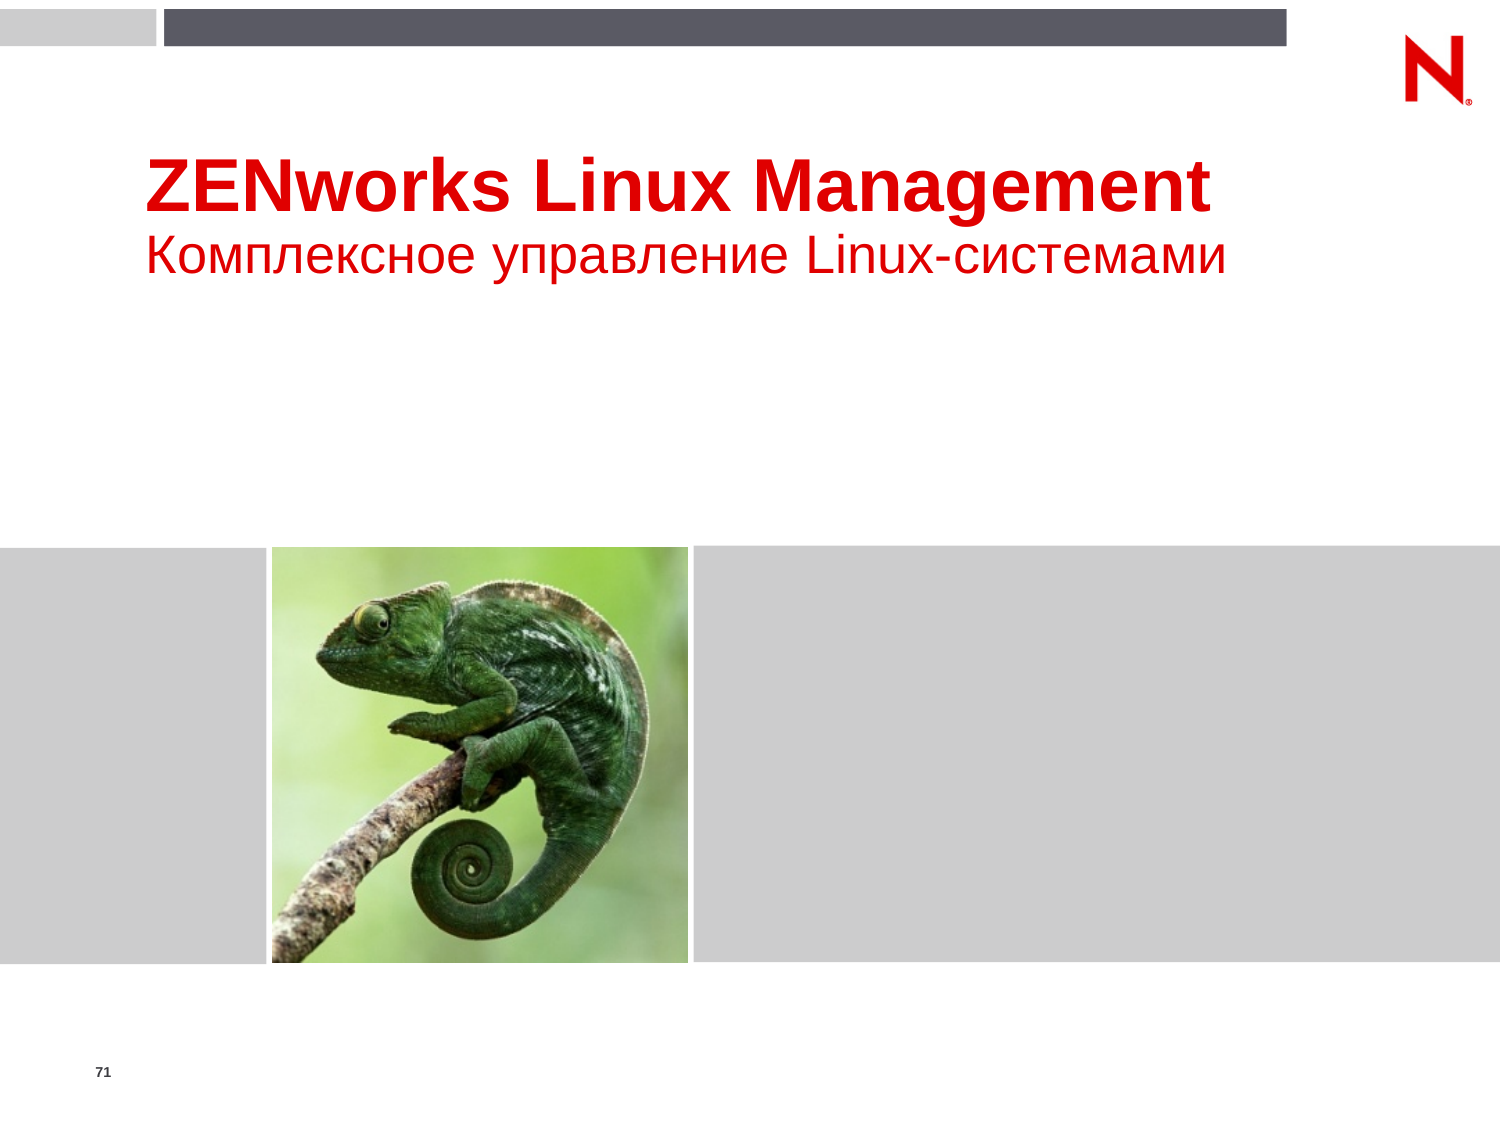

# ZENworks Linux Management Комплексное управление Linux-системами